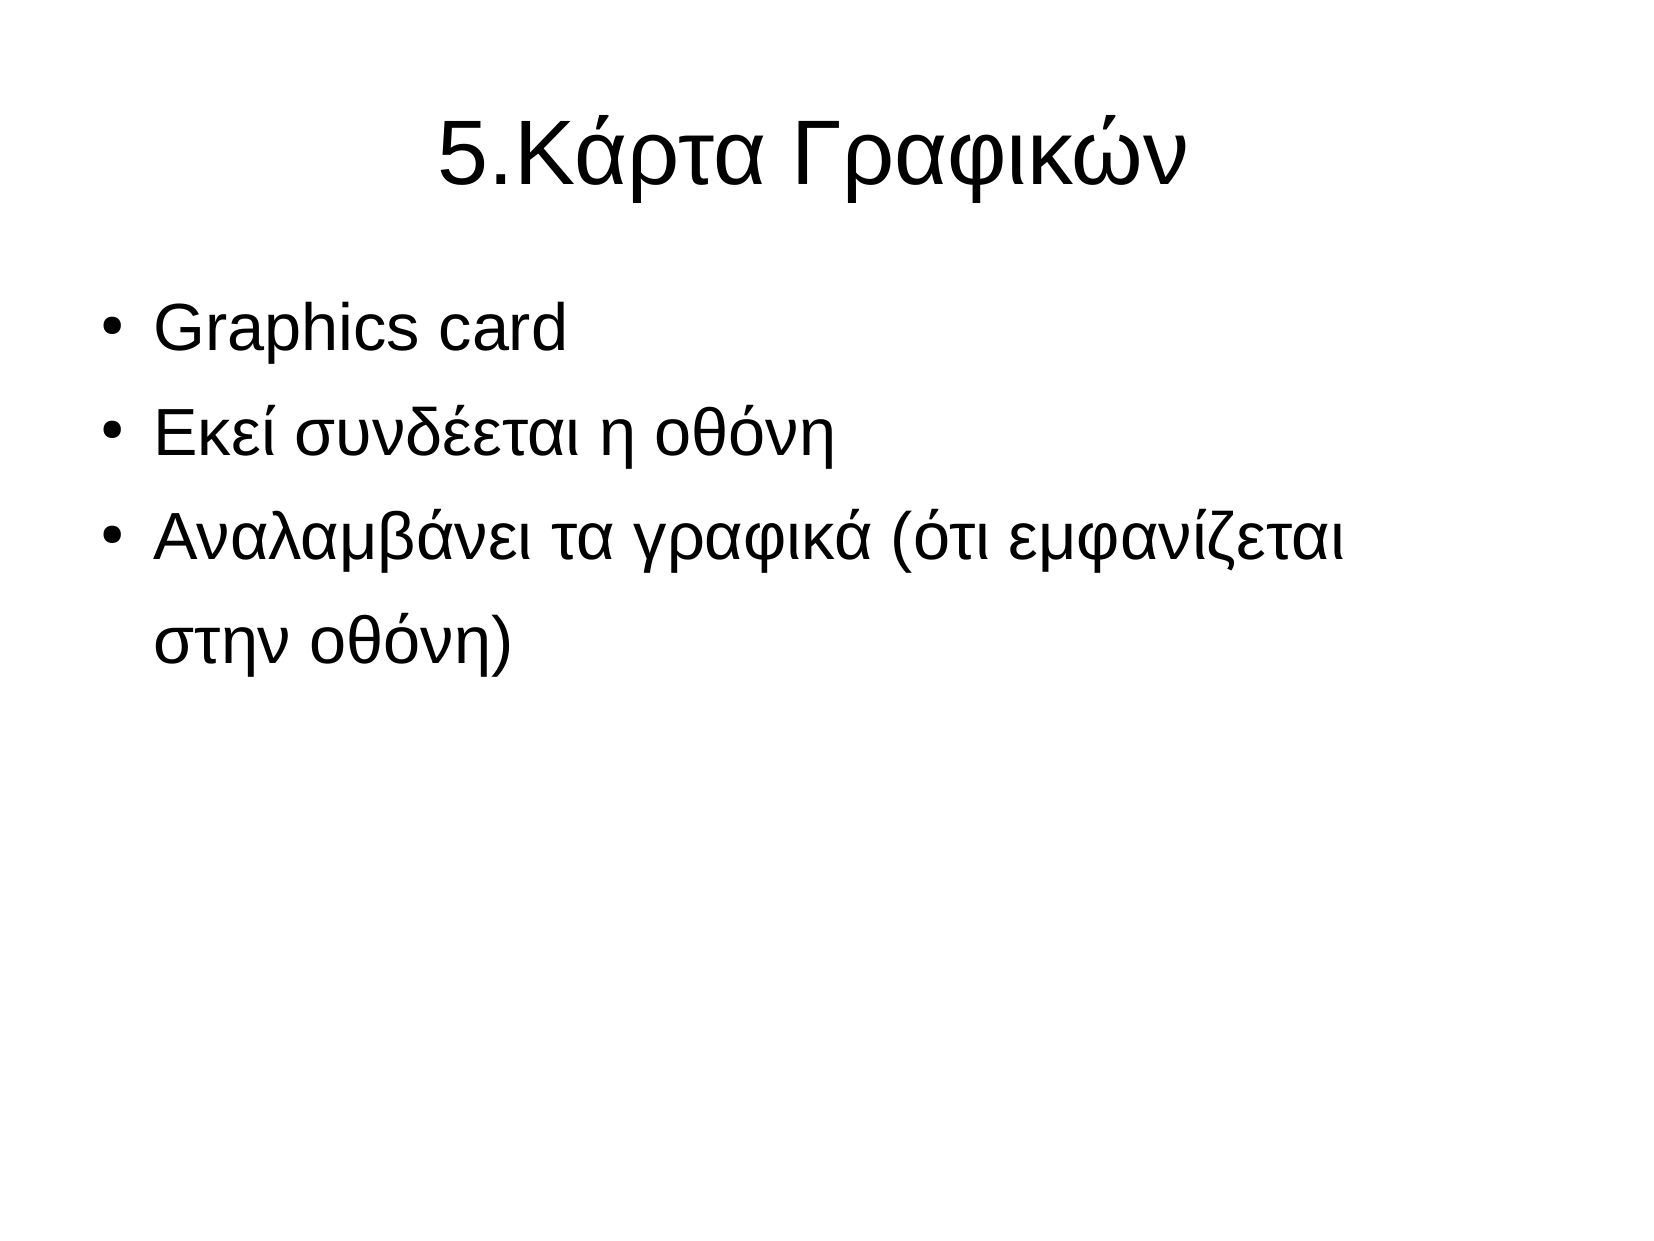

# 5.Κάρτα Γραφικών
Graphics card
Εκεί συνδέεται η οθόνη
Αναλαμβάνει τα γραφικά (ότι εμφανίζεται
στην οθόνη)